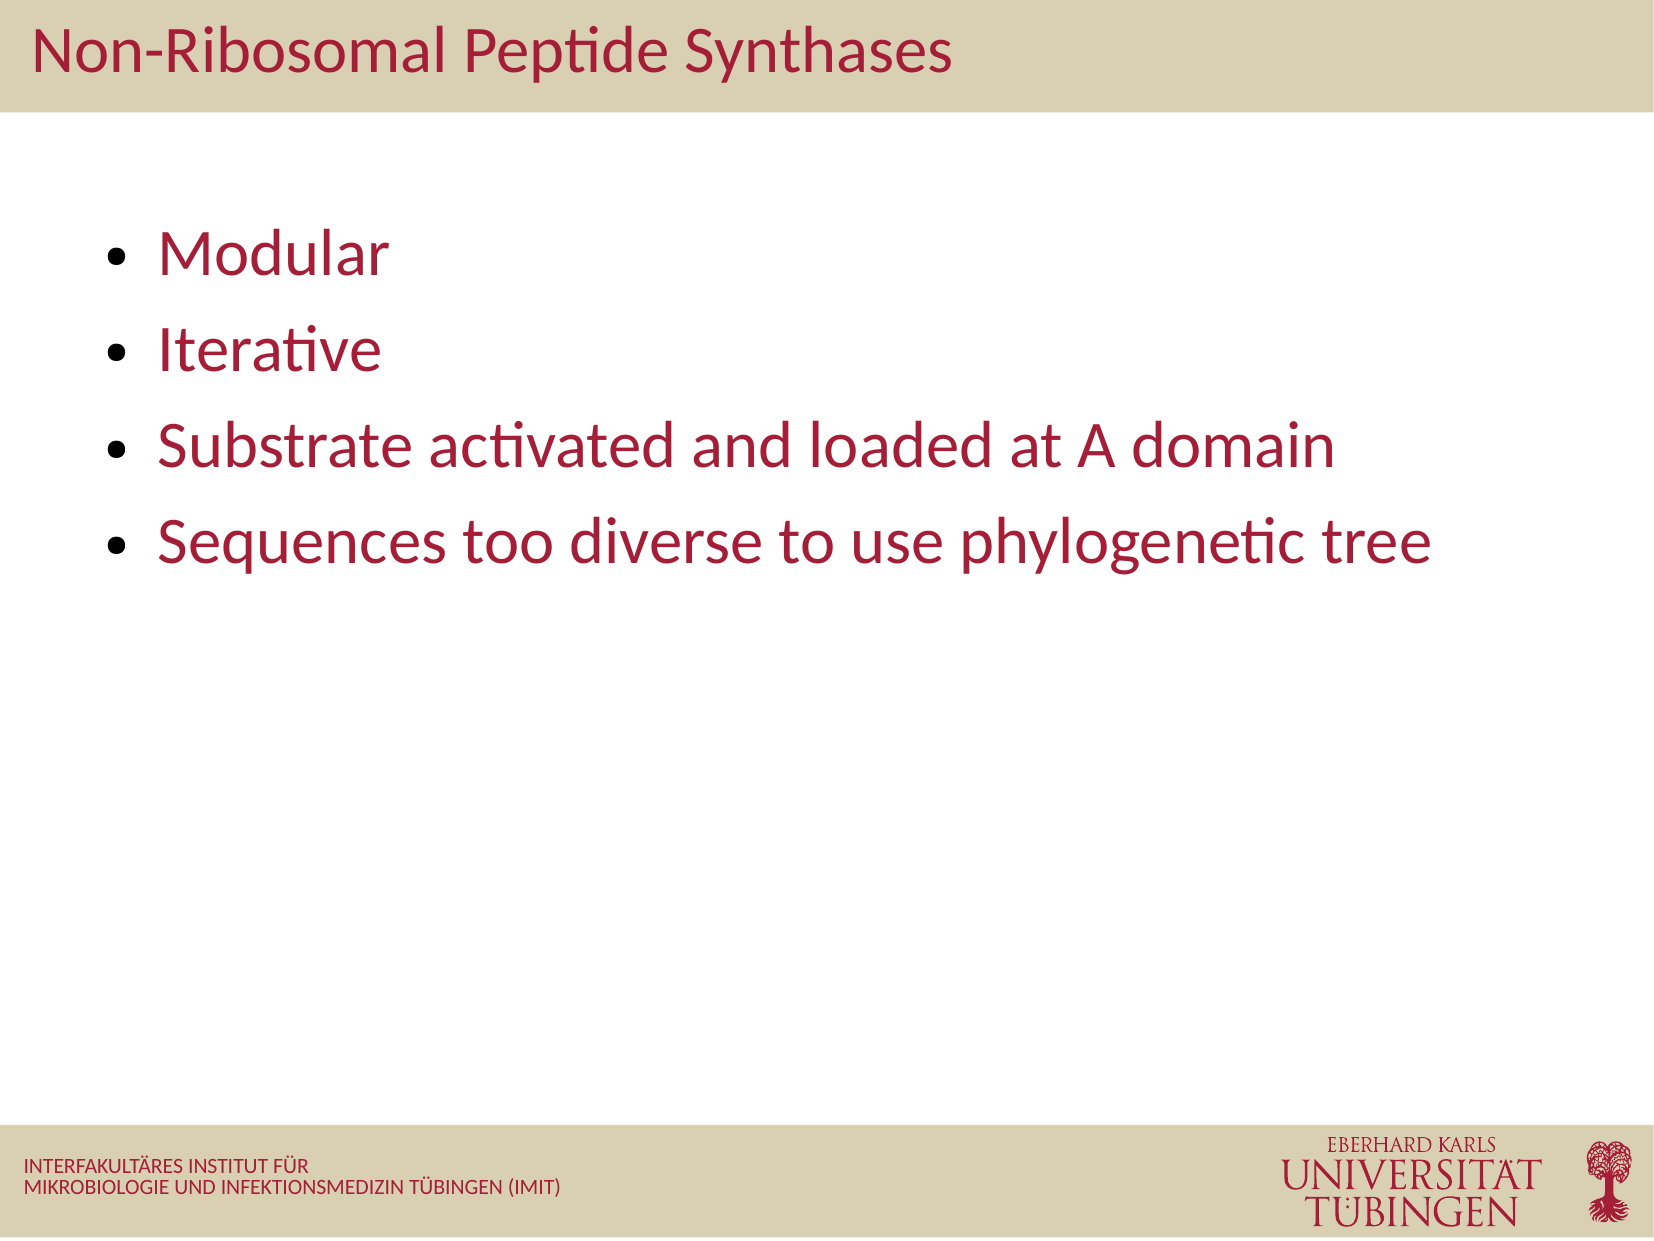

# Non-Ribosomal Peptide Synthases
Modular
Iterative
Substrate activated and loaded at A domain
Sequences too diverse to use phylogenetic tree